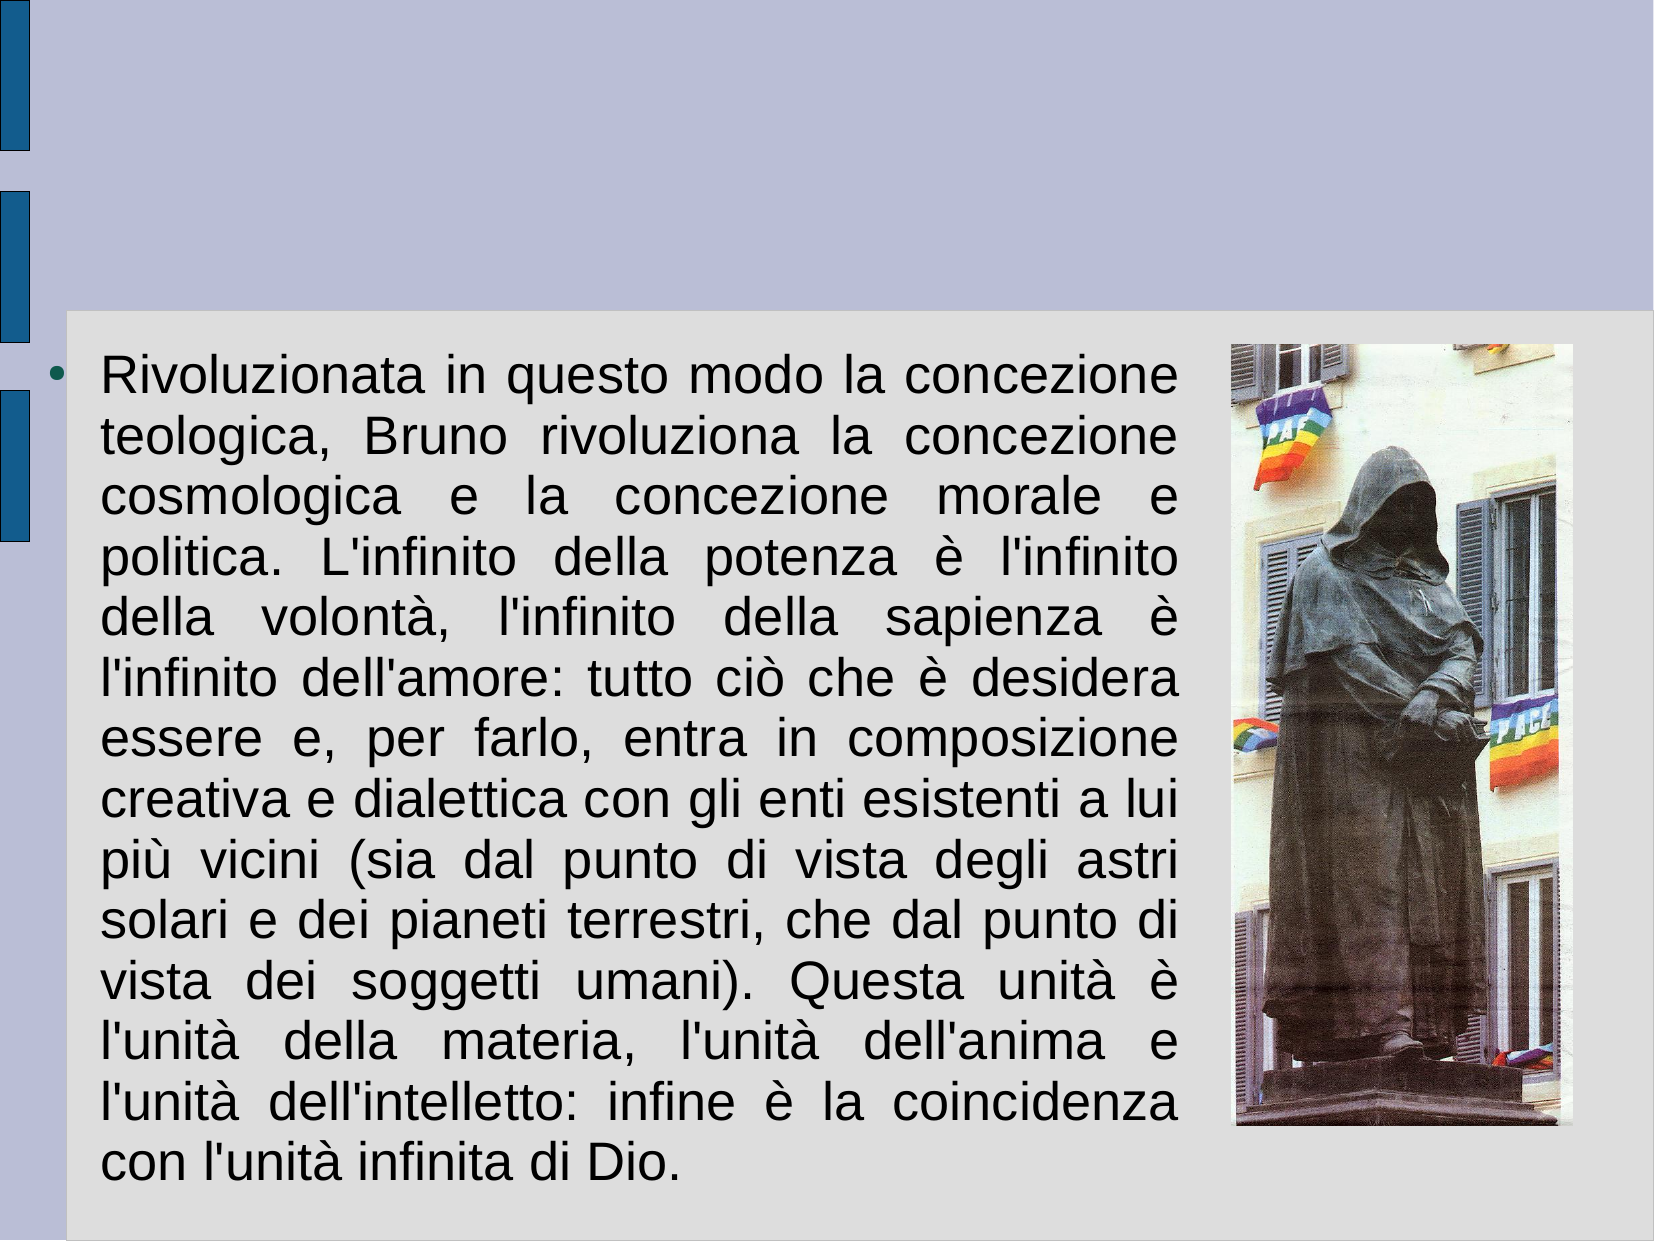

#
Rivoluzionata in questo modo la concezione teologica, Bruno rivoluziona la concezione cosmologica e la concezione morale e politica. L'infinito della potenza è l'infinito della volontà, l'infinito della sapienza è l'infinito dell'amore: tutto ciò che è desidera essere e, per farlo, entra in composizione creativa e dialettica con gli enti esistenti a lui più vicini (sia dal punto di vista degli astri solari e dei pianeti terrestri, che dal punto di vista dei soggetti umani). Questa unità è l'unità della materia, l'unità dell'anima e l'unità dell'intelletto: infine è la coincidenza con l'unità infinita di Dio.